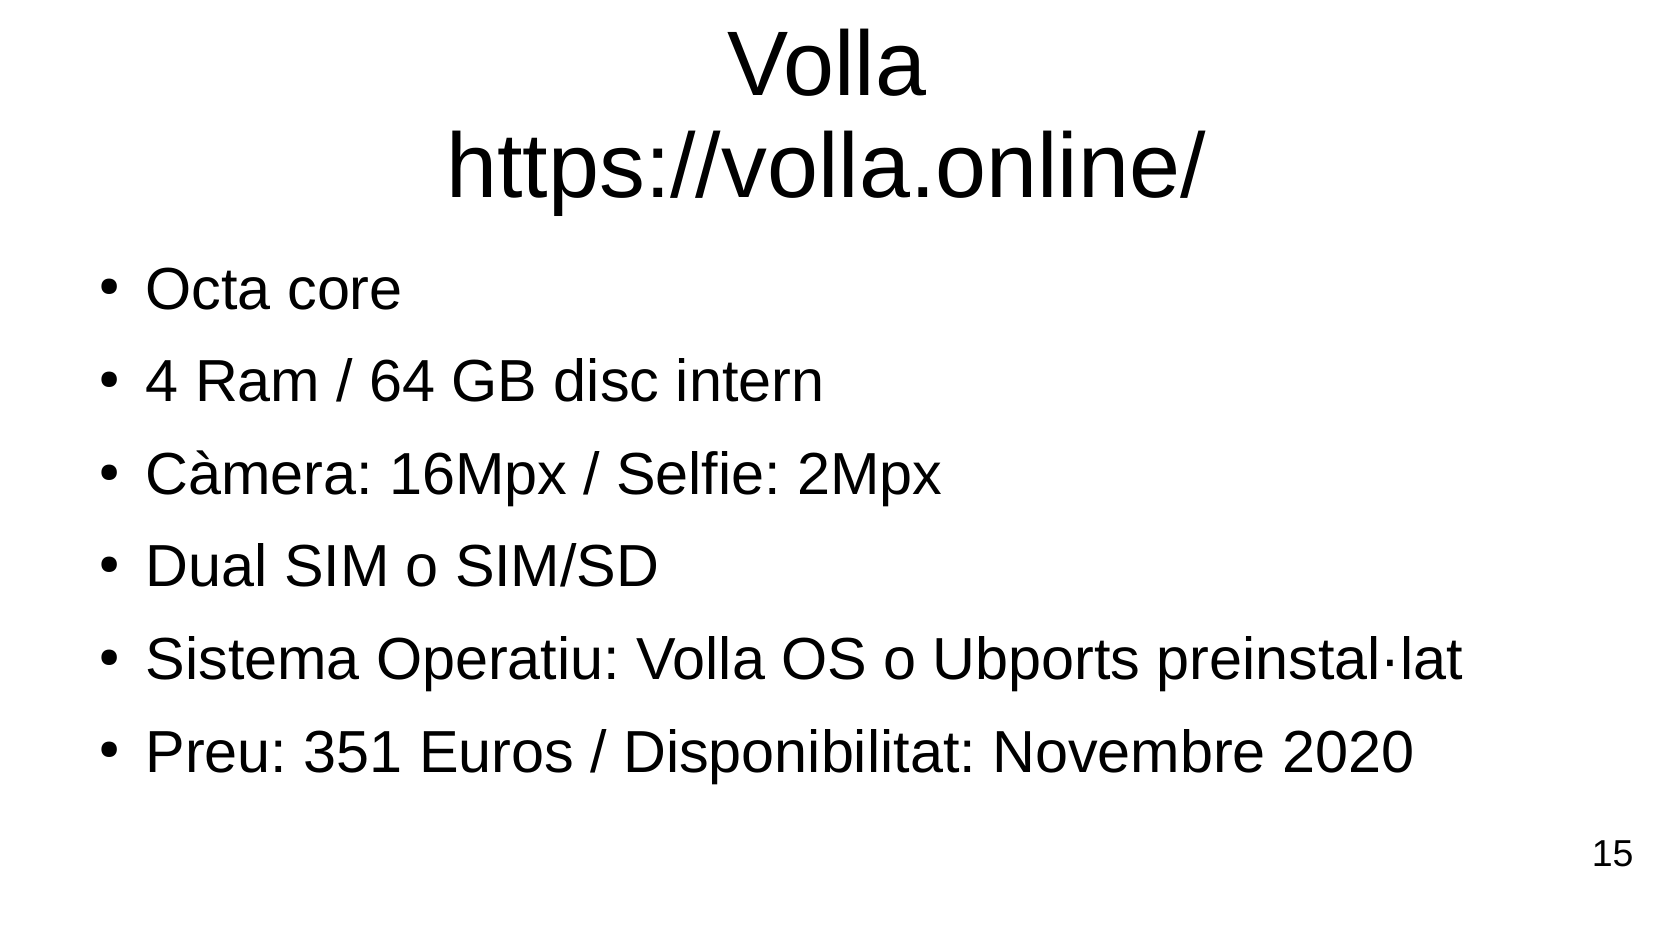

# Volla https://volla.online/
Octa core
4 Ram / 64 GB disc intern
Càmera: 16Mpx / Selfie: 2Mpx
Dual SIM o SIM/SD
Sistema Operatiu: Volla OS o Ubports preinstal·lat
Preu: 351 Euros / Disponibilitat: Novembre 2020